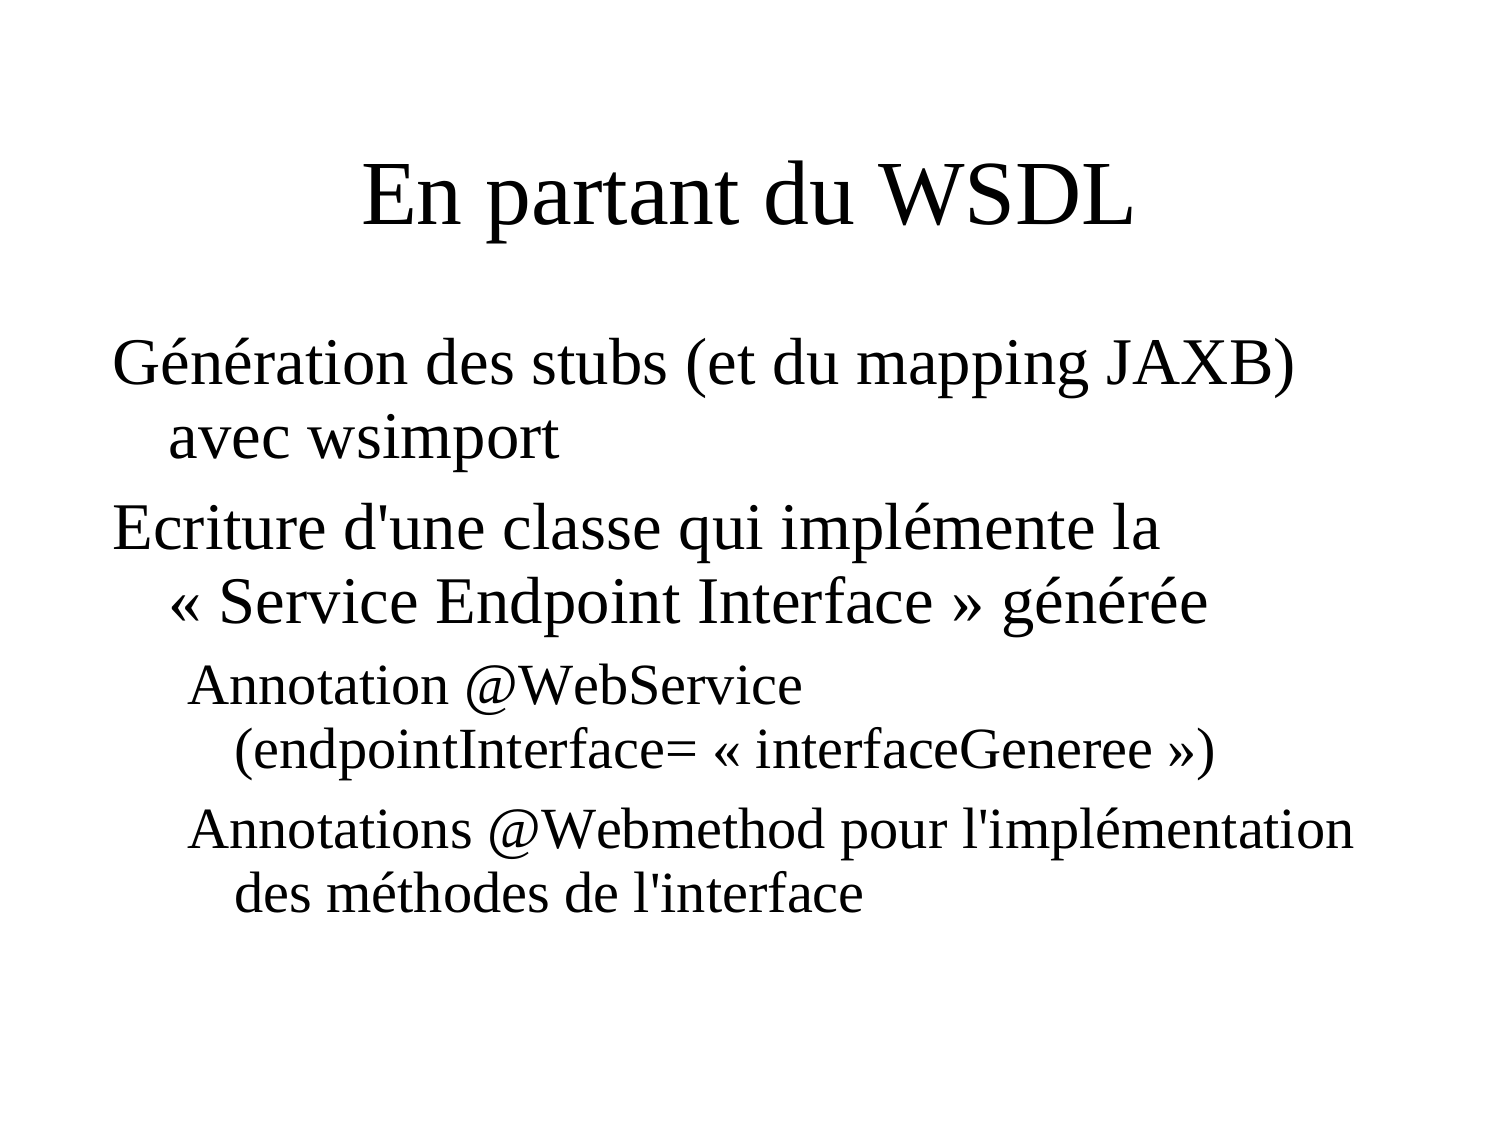

# En partant du WSDL
Génération des stubs (et du mapping JAXB) avec wsimport
Ecriture d'une classe qui implémente la « Service Endpoint Interface » générée
Annotation @WebService (endpointInterface= « interfaceGeneree »)
Annotations @Webmethod pour l'implémentation des méthodes de l'interface